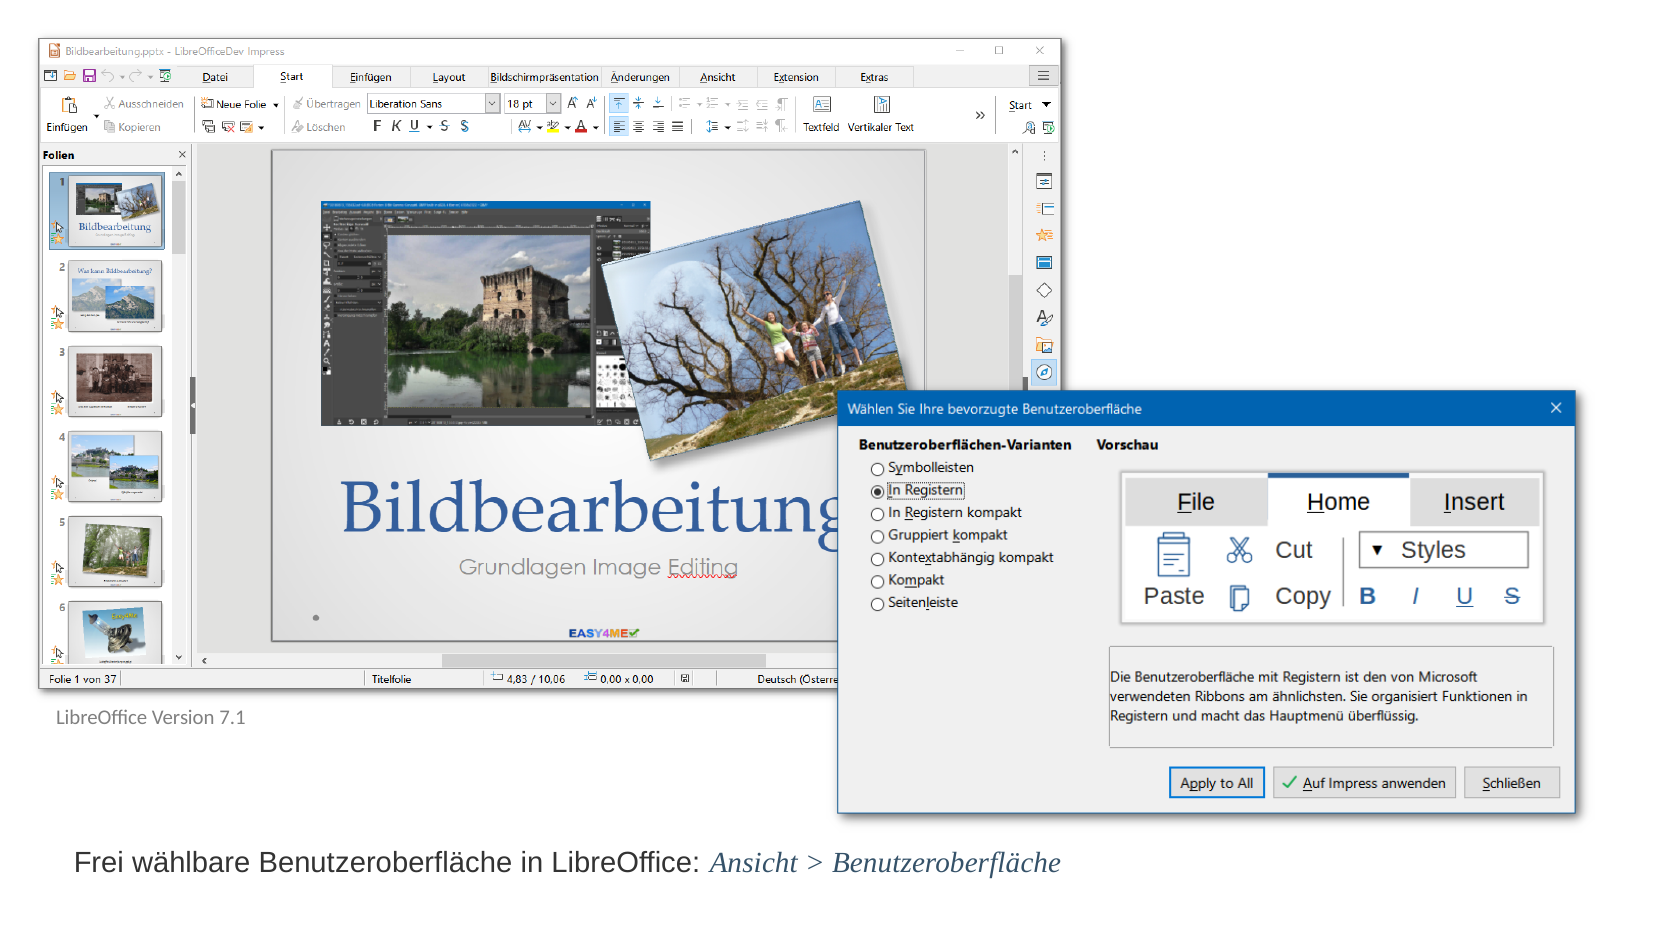

LibreOffice Version 7.1
Frei wählbare Benutzeroberfläche in LibreOffice: Ansicht > Benutzeroberfläche